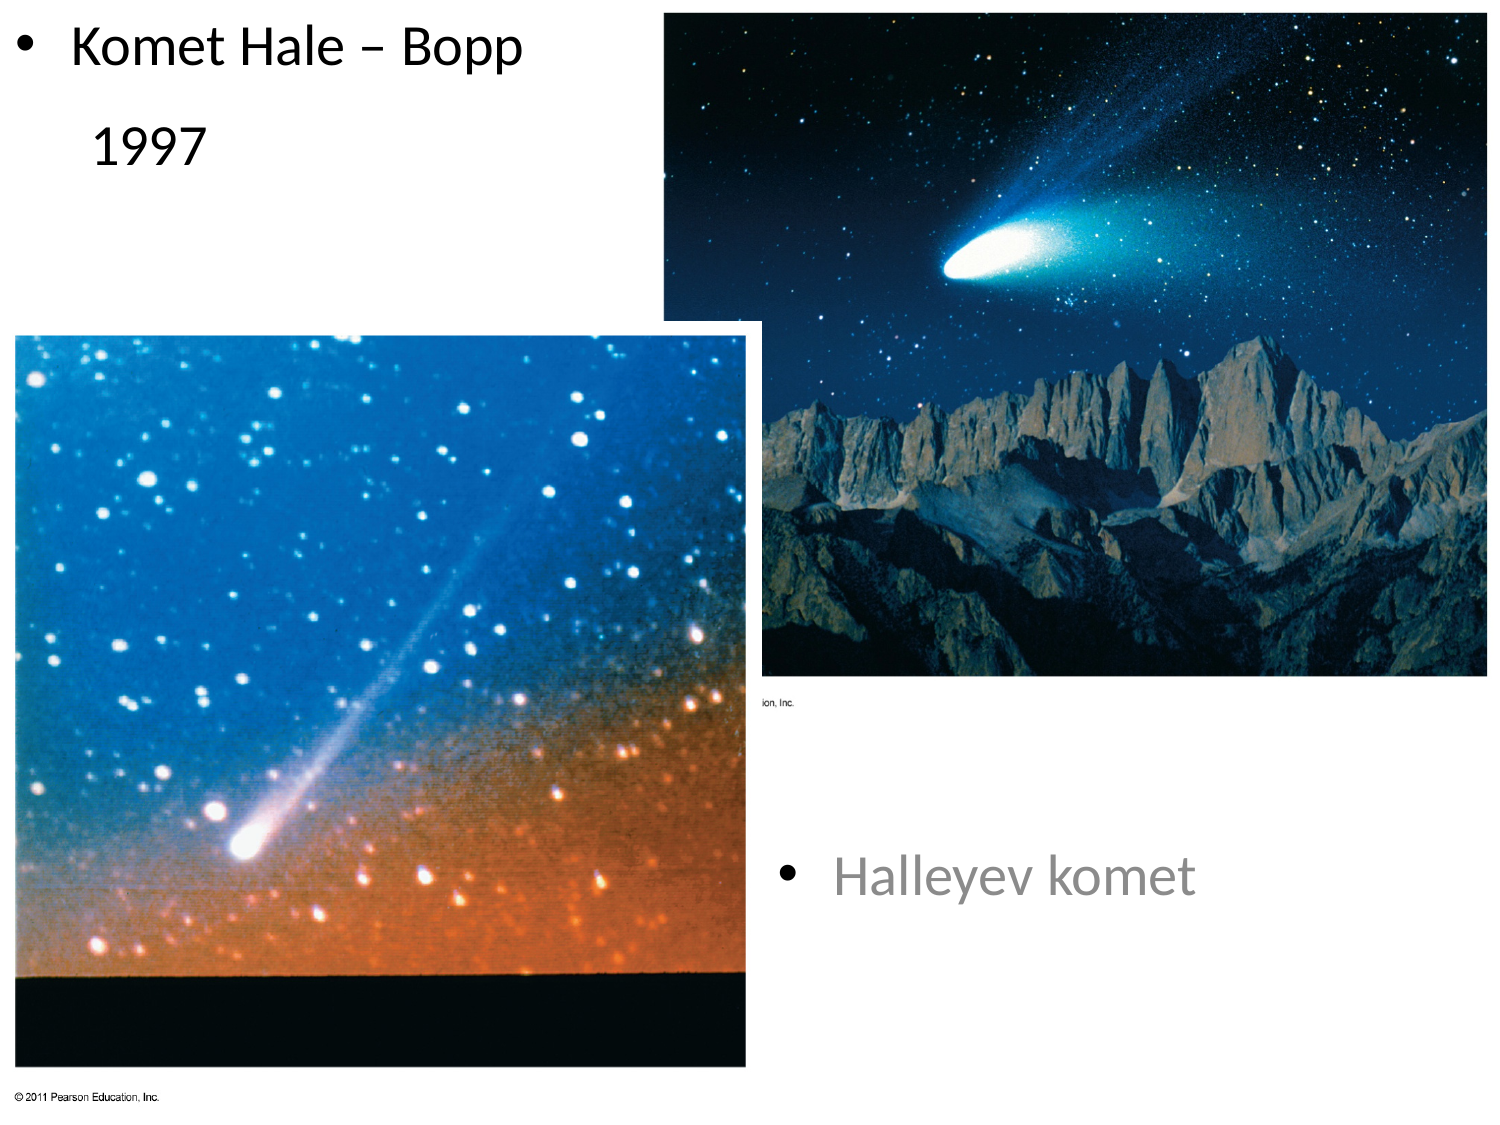

# Komet Hale – Bopp
	1997
Halleyev komet